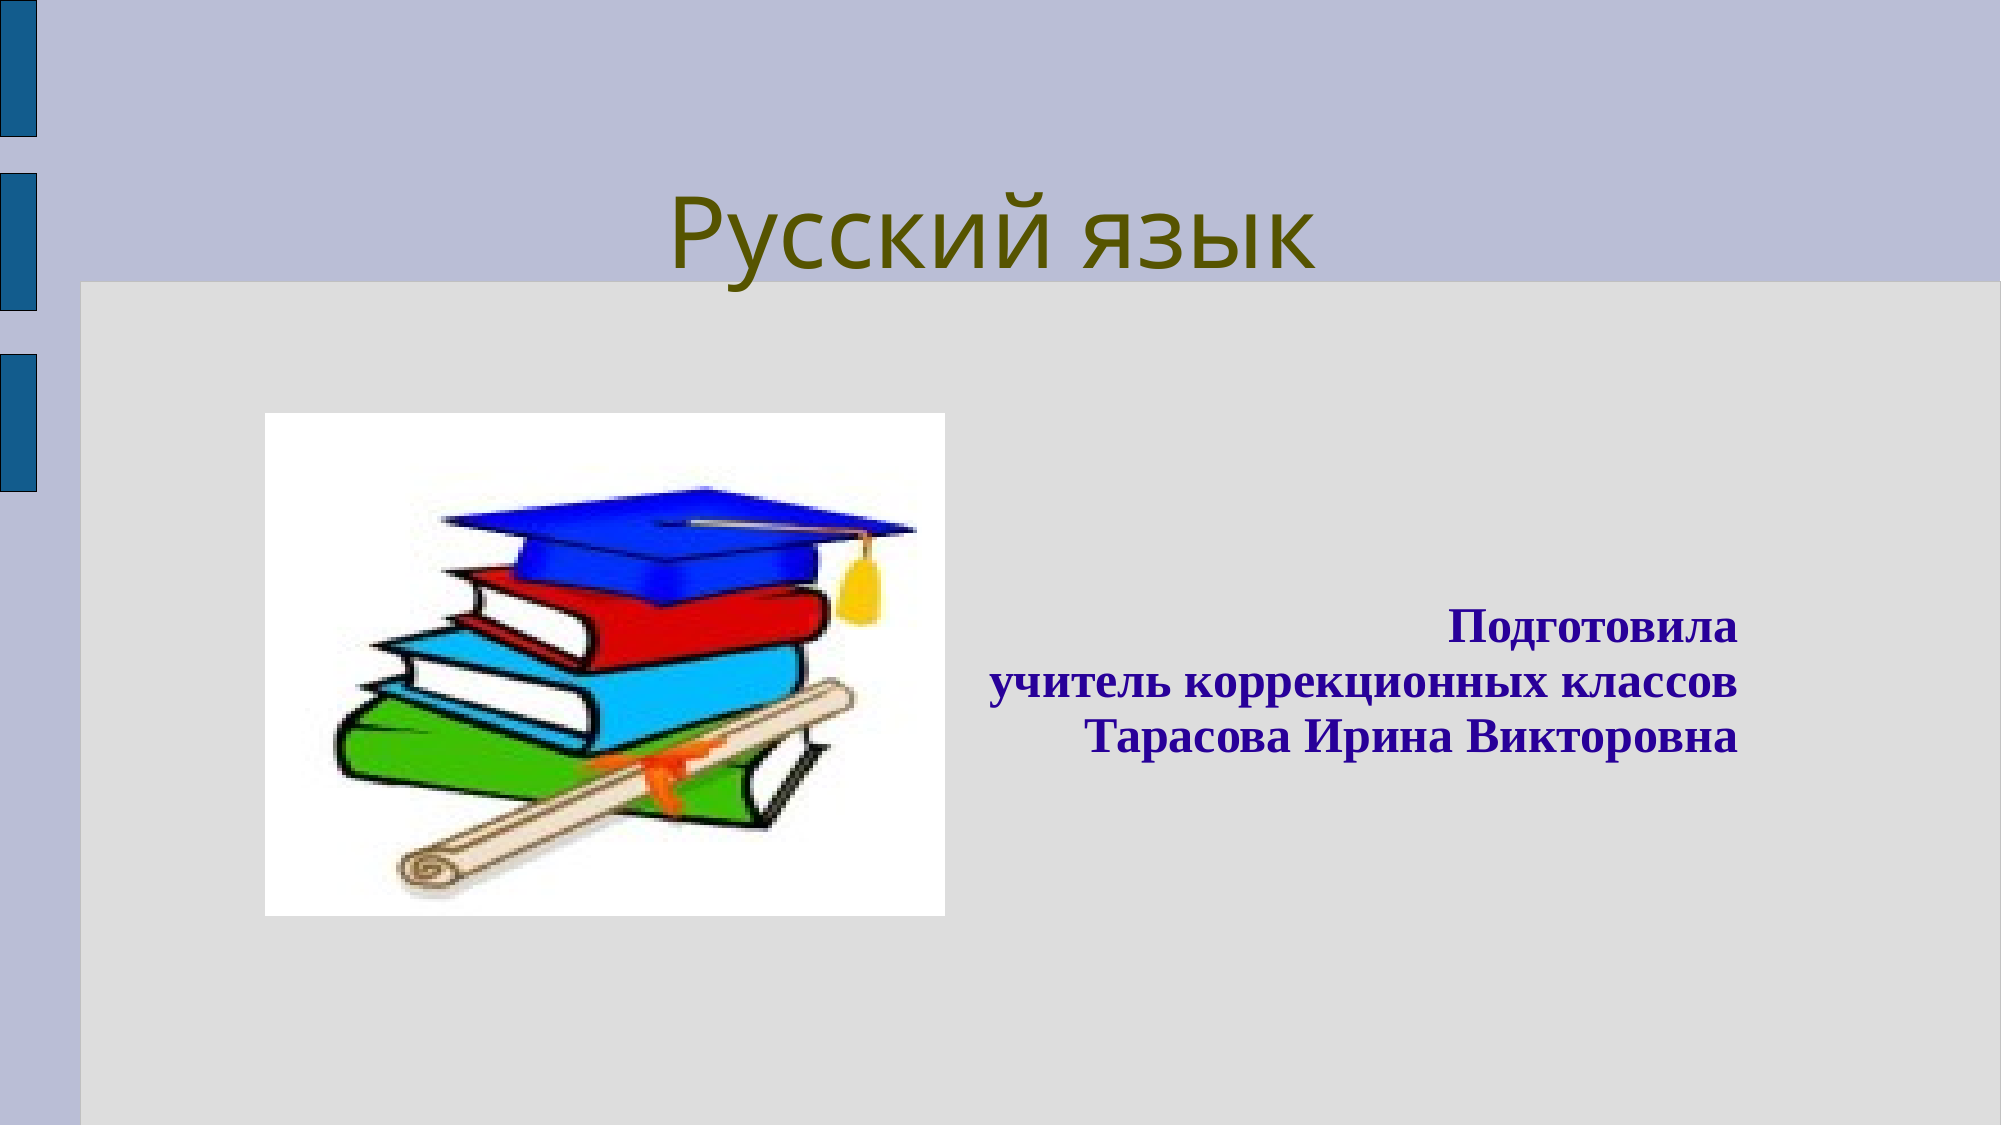

# Русский язык
Подготовила
учитель коррекционных классов
Тарасова Ирина Викторовна